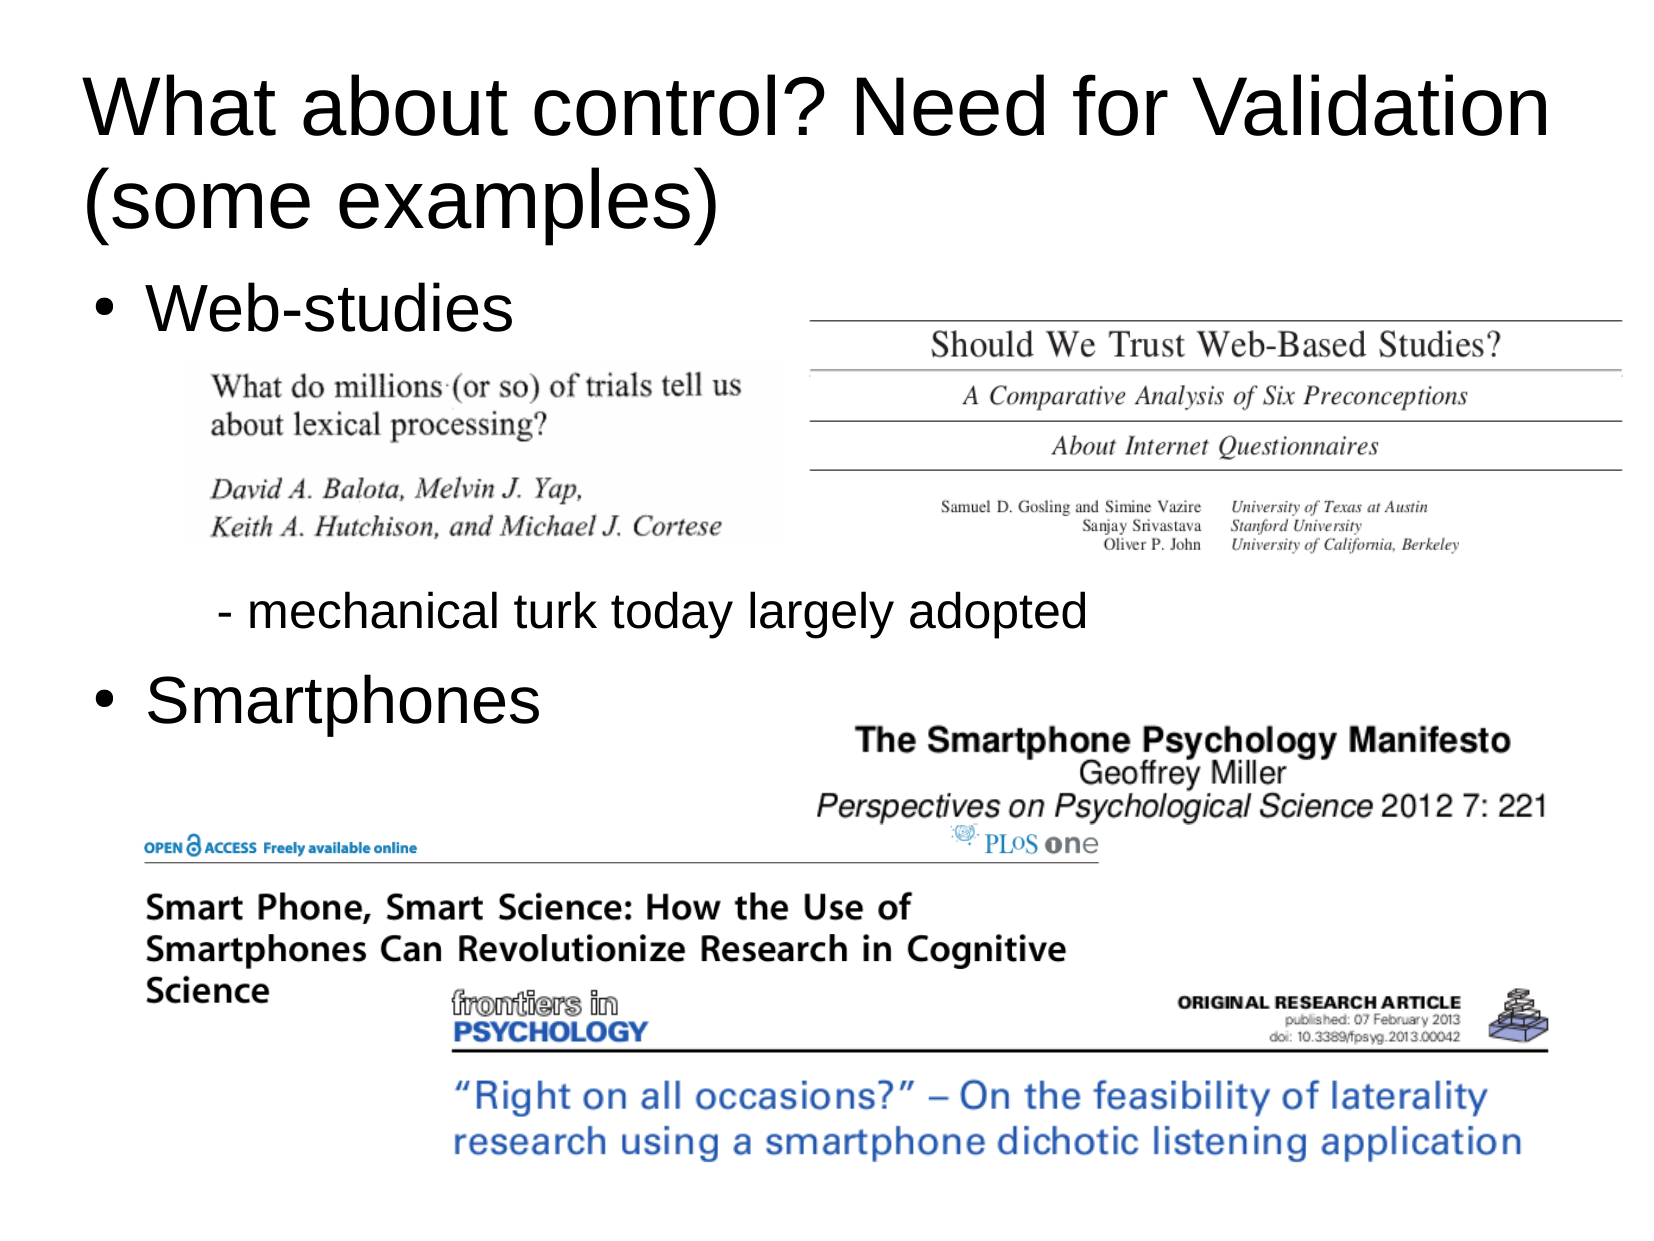

# What about control? Need for Validation (some examples)
Web-studies
- mechanical turk today largely adopted
Smartphones